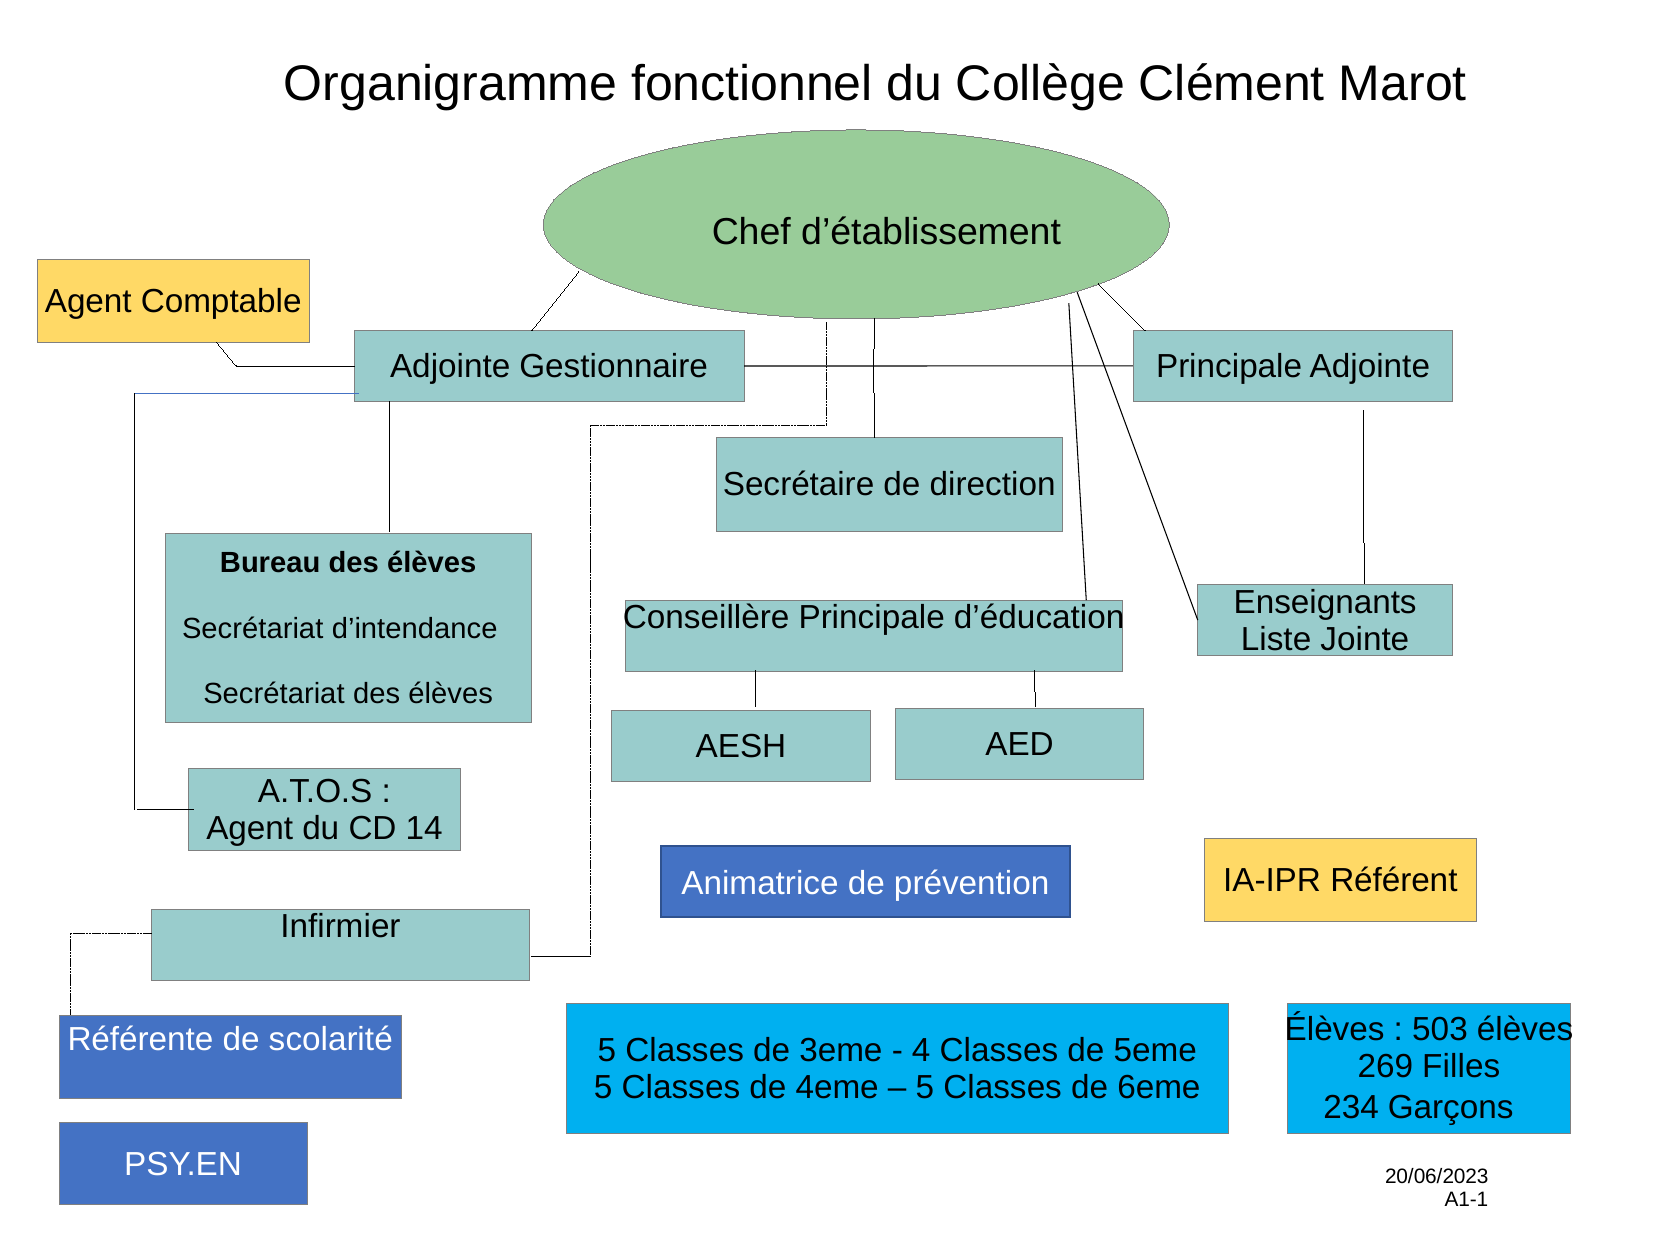

Organigramme fonctionnel du Collège Clément Marot
Chef d’établissement
Agent Comptable
Adjointe Gestionnaire
Principale Adjointe
Secrétaire de direction
Bureau des élèves
Secrétariat d’intendance
Secrétariat des élèves
Enseignants
Liste Jointe
Conseillère Principale d’éducation
AED
AESH
A.T.O.S :
Agent du CD 14
IA-IPR Référent
Animatrice de prévention
Infirmier
5 Classes de 3eme - 4 Classes de 5eme
5 Classes de 4eme – 5 Classes de 6eme
Élèves : 503 élèves
269 Filles
234 Garçons
Référente de scolarité
PSY.EN
20/06/2023
A1-1